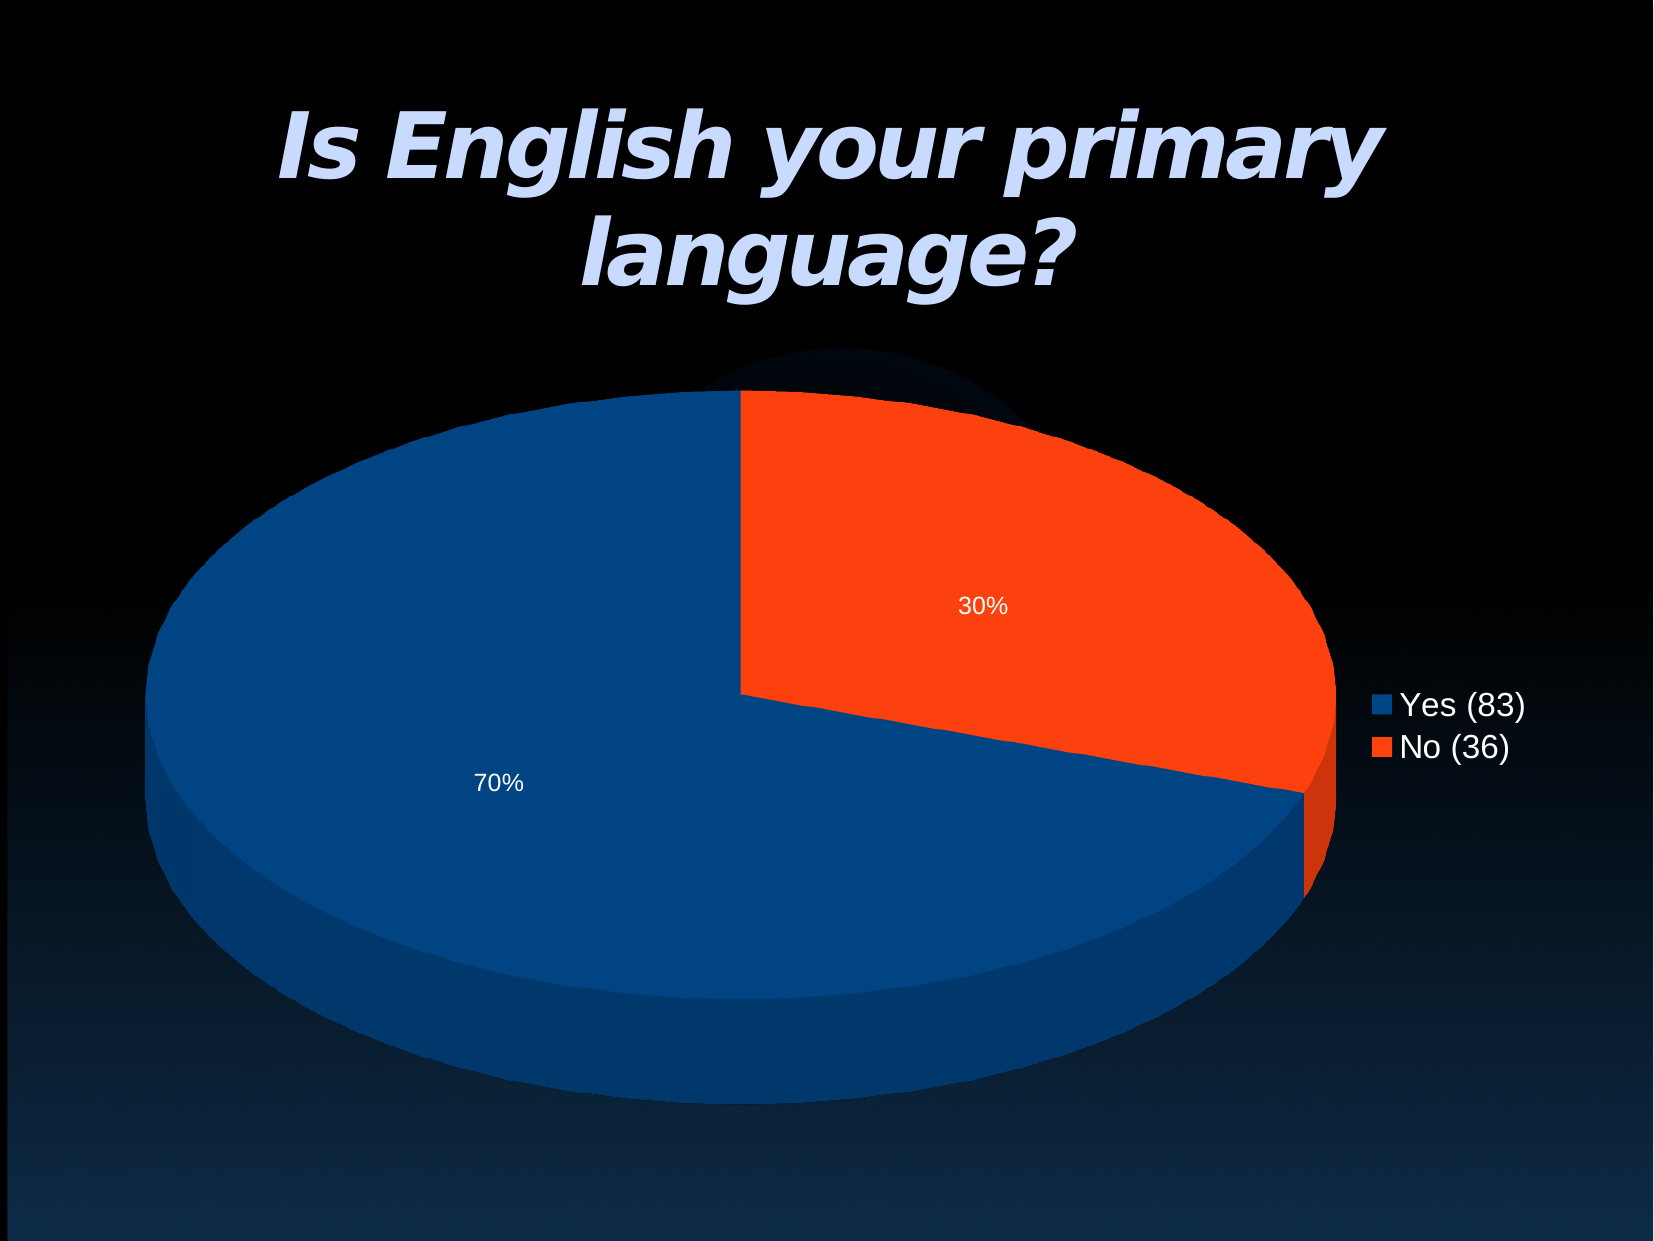

# Is English your primary language?
[unsupported chart]